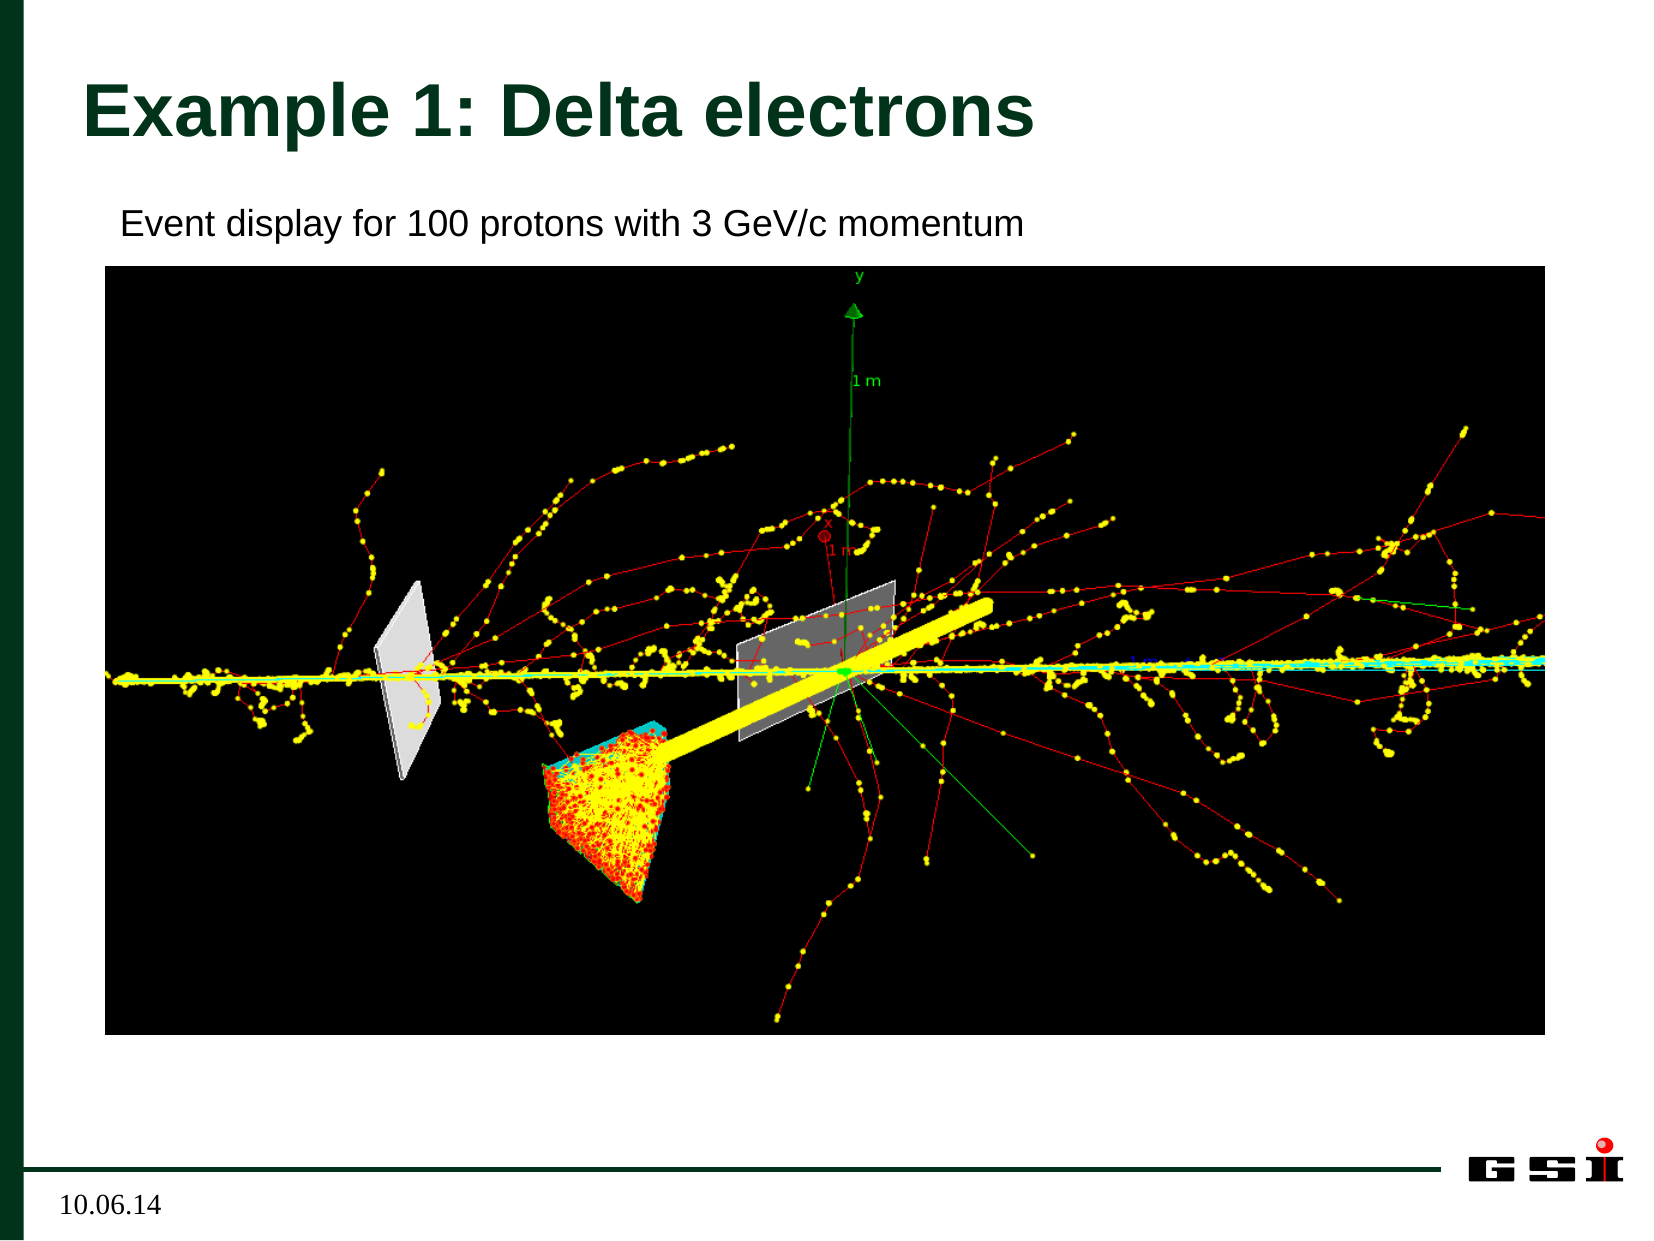

# Example 1: Delta electrons
Event display for 100 protons with 3 GeV/c momentum
10.06.14